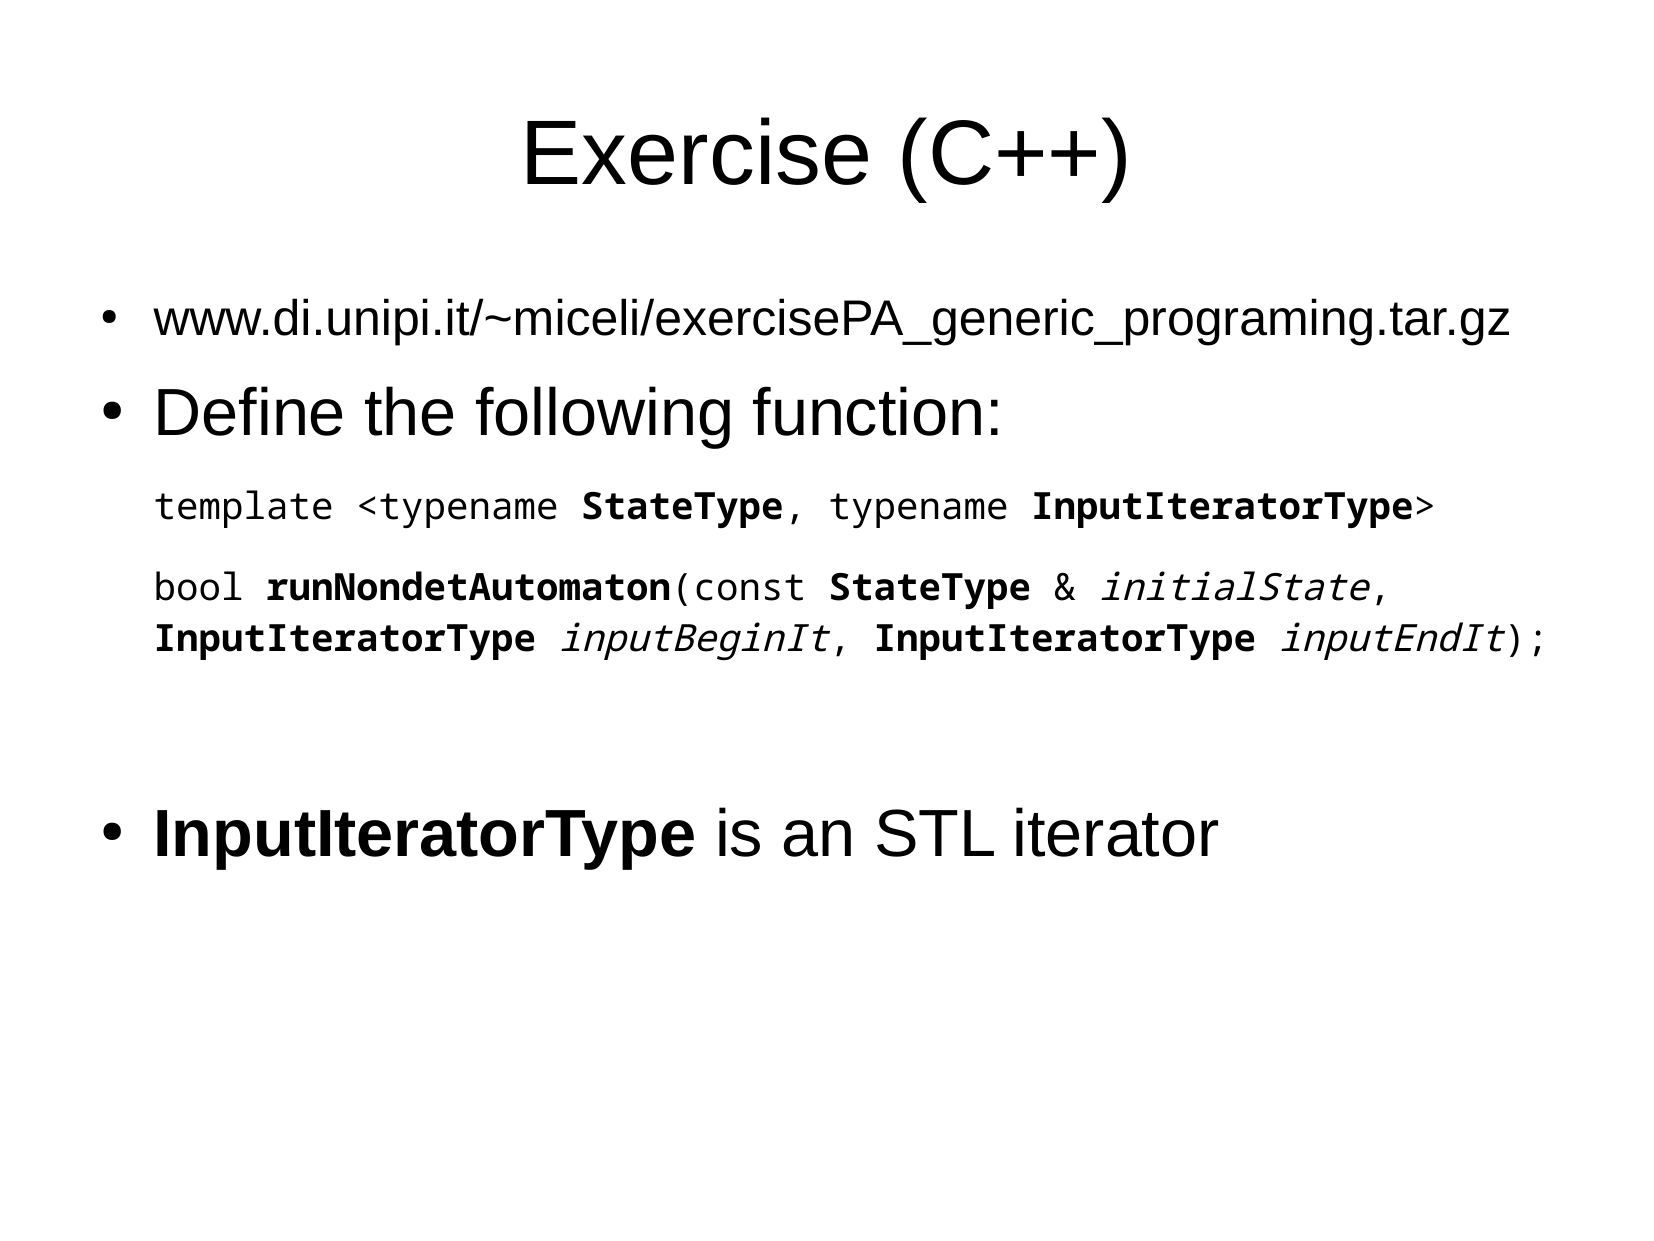

# Exercise (C++)
www.di.unipi.it/~miceli/exercisePA_generic_programing.tar.gz
Define the following function:
template <typename StateType, typename InputIteratorType>
bool runNondetAutomaton(const StateType & initialState, InputIteratorType inputBeginIt, InputIteratorType inputEndIt);
InputIteratorType is an STL iterator